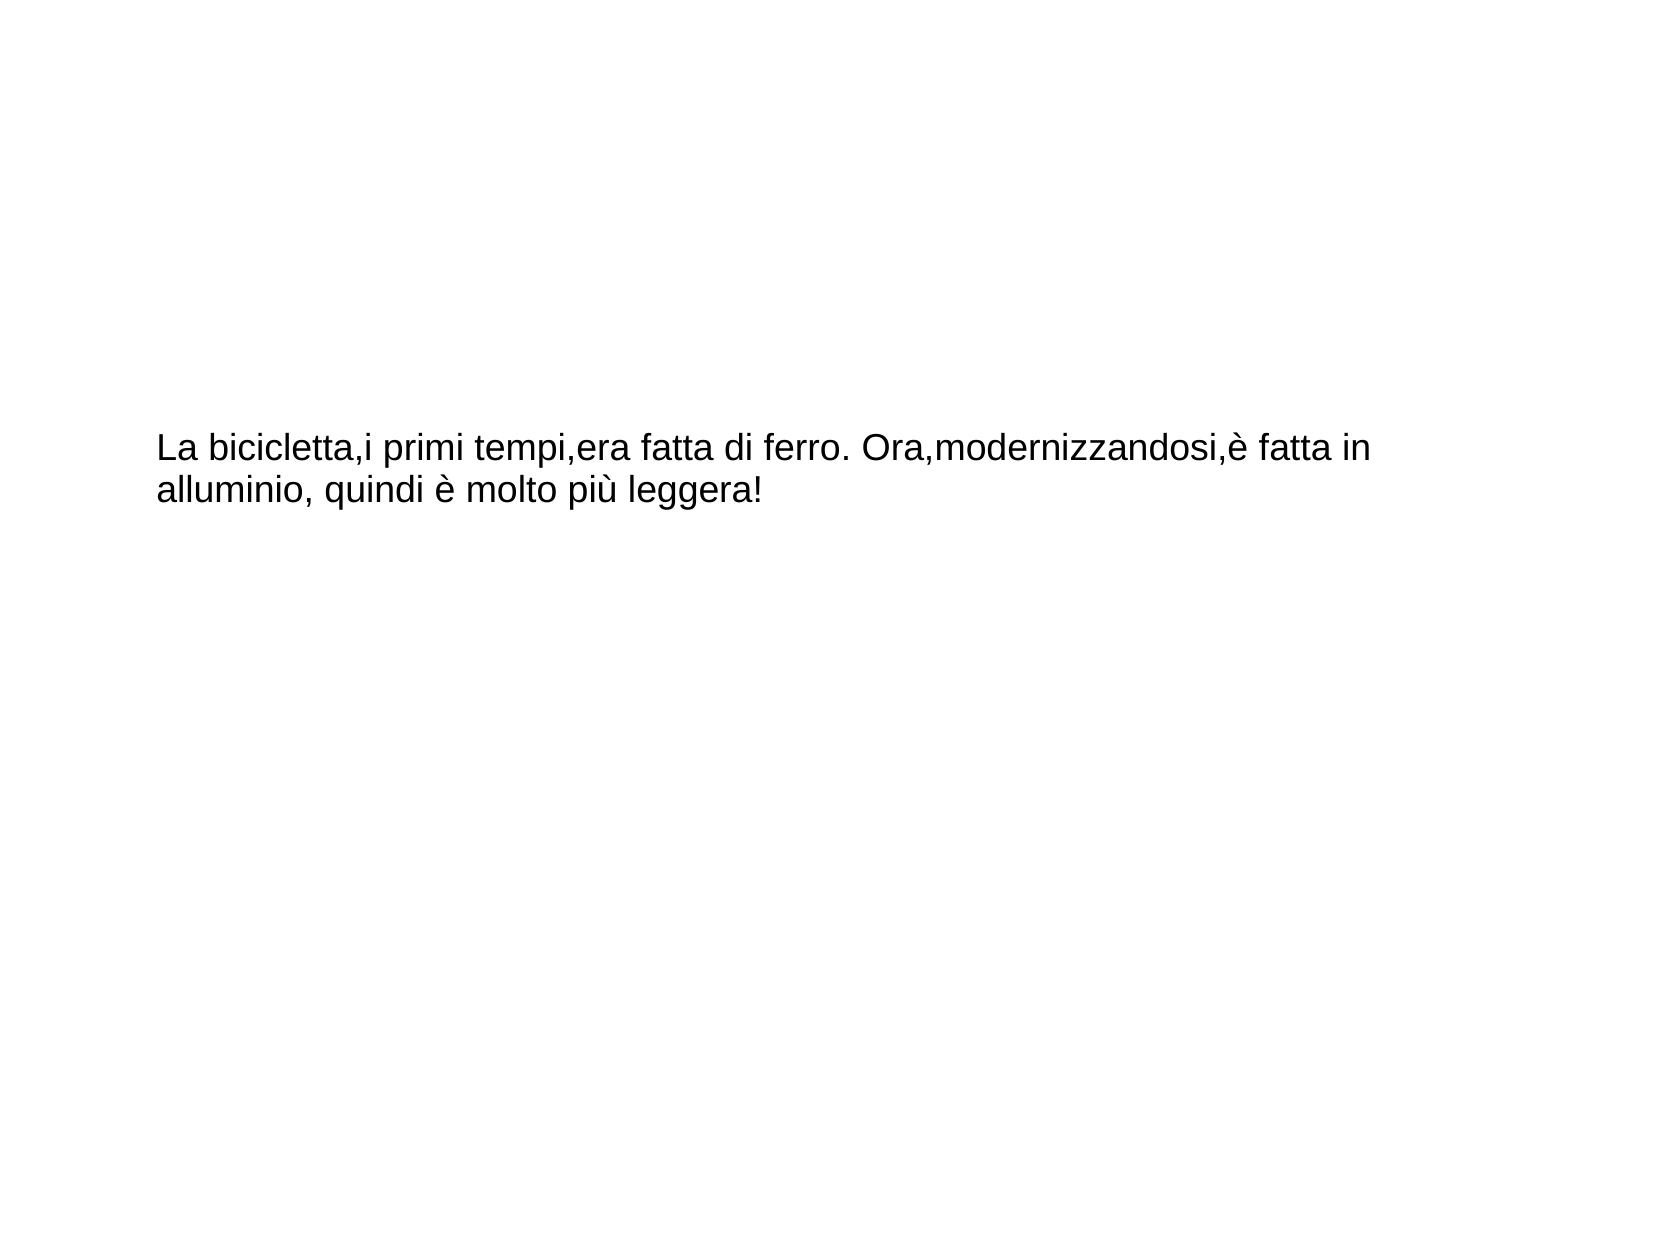

La bicicletta,i primi tempi,era fatta di ferro. Ora,modernizzandosi,è fatta in alluminio, quindi è molto più leggera!